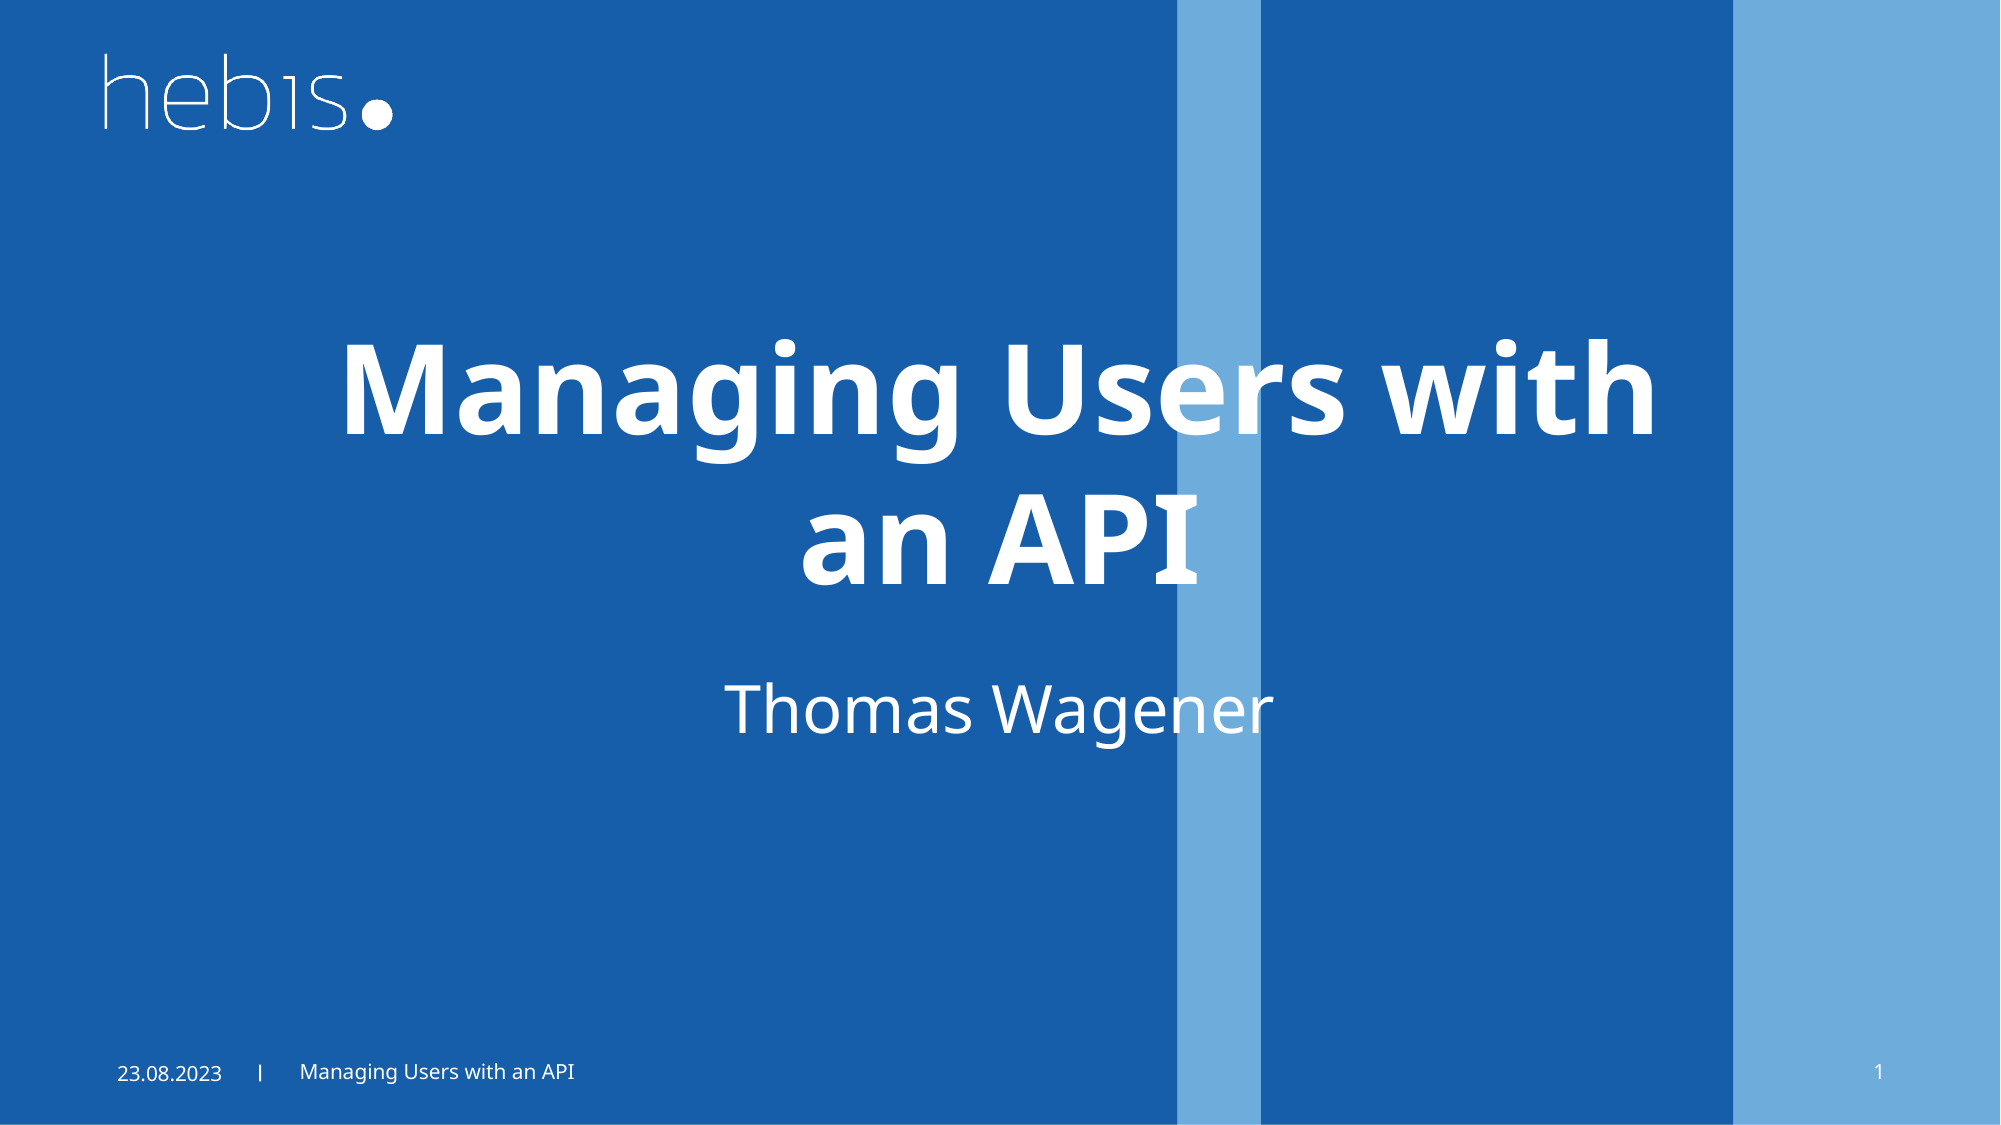

# Managing Users with an API
Thomas Wagener
23.08.2023
Managing Users with an API
1